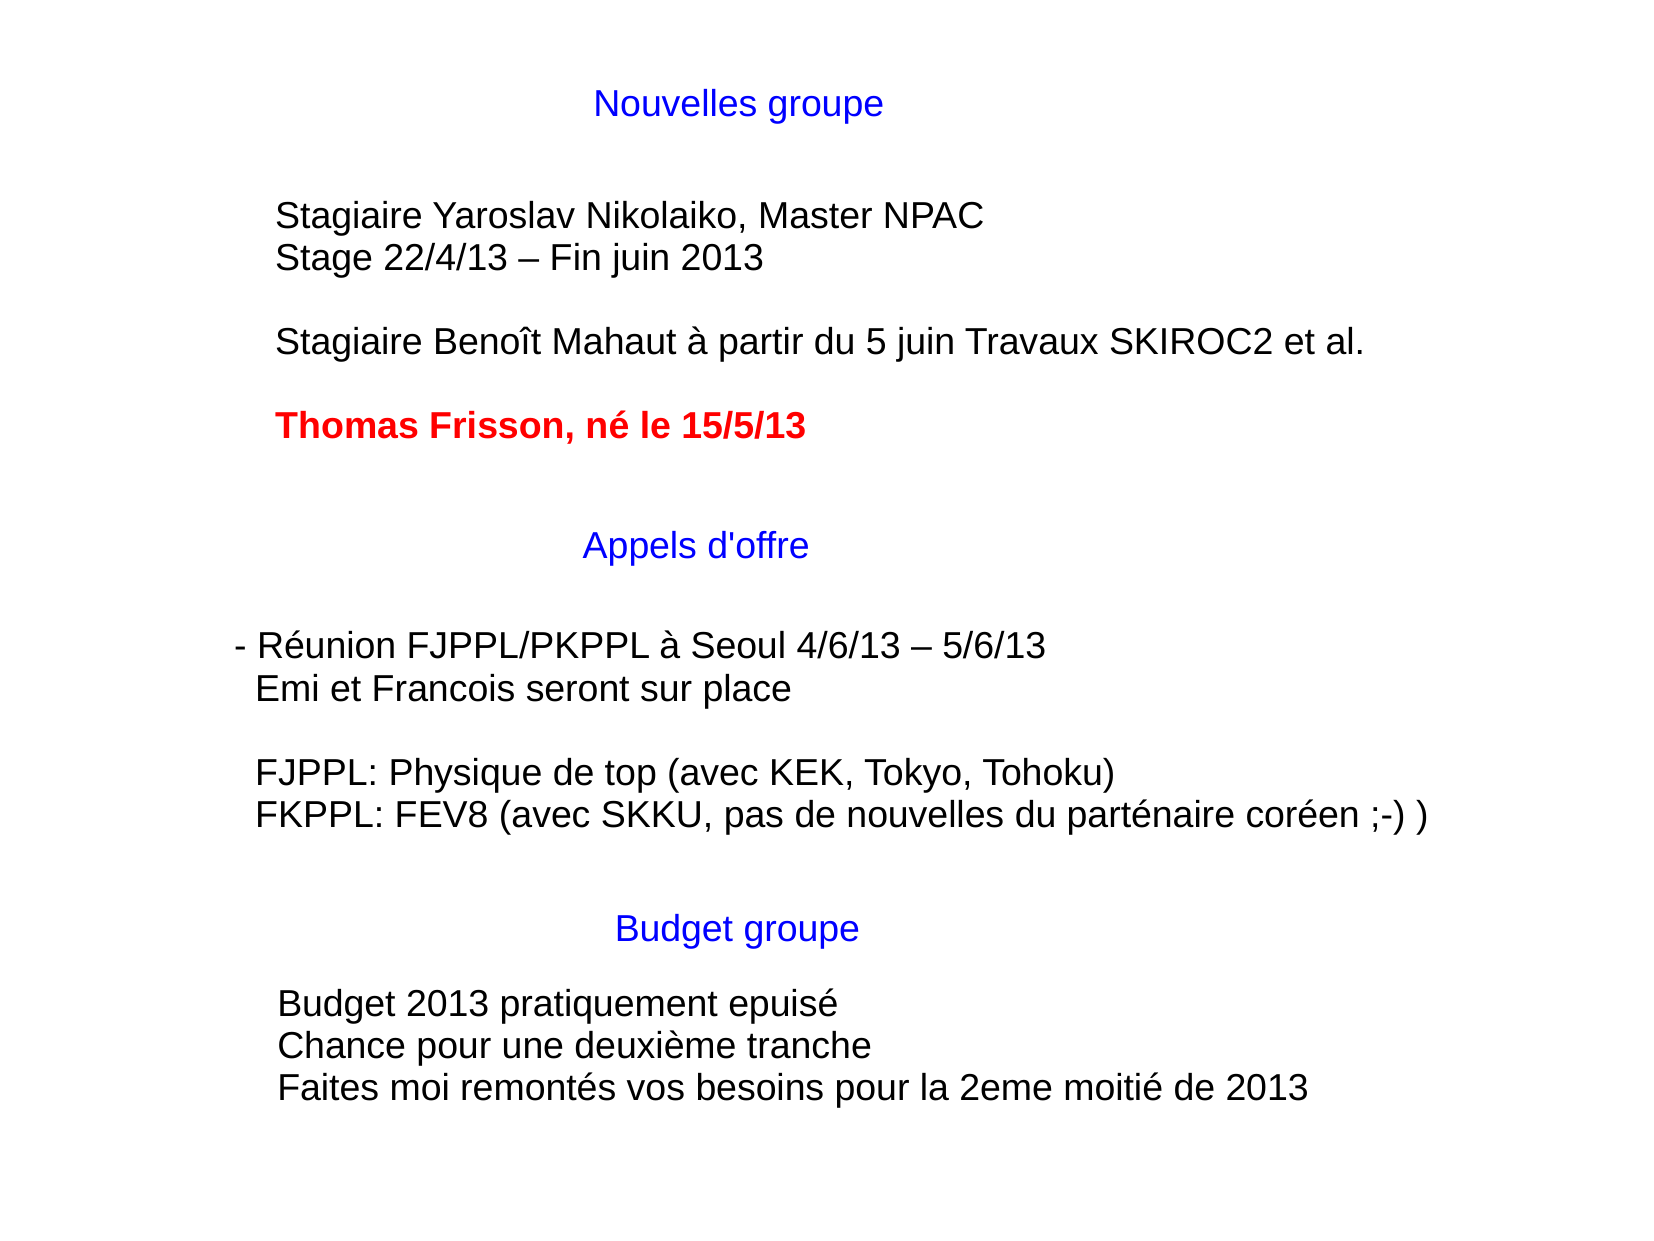

Nouvelles groupe
Stagiaire Yaroslav Nikolaiko, Master NPAC
Stage 22/4/13 – Fin juin 2013
Stagiaire Benoît Mahaut à partir du 5 juin Travaux SKIROC2 et al.
Thomas Frisson, né le 15/5/13
Appels d'offre
- Réunion FJPPL/PKPPL à Seoul 4/6/13 – 5/6/13
 Emi et Francois seront sur place
 FJPPL: Physique de top (avec KEK, Tokyo, Tohoku)
 FKPPL: FEV8 (avec SKKU, pas de nouvelles du parténaire coréen ;-) )
Budget groupe
Budget 2013 pratiquement epuisé
Chance pour une deuxième tranche
Faites moi remontés vos besoins pour la 2eme moitié de 2013